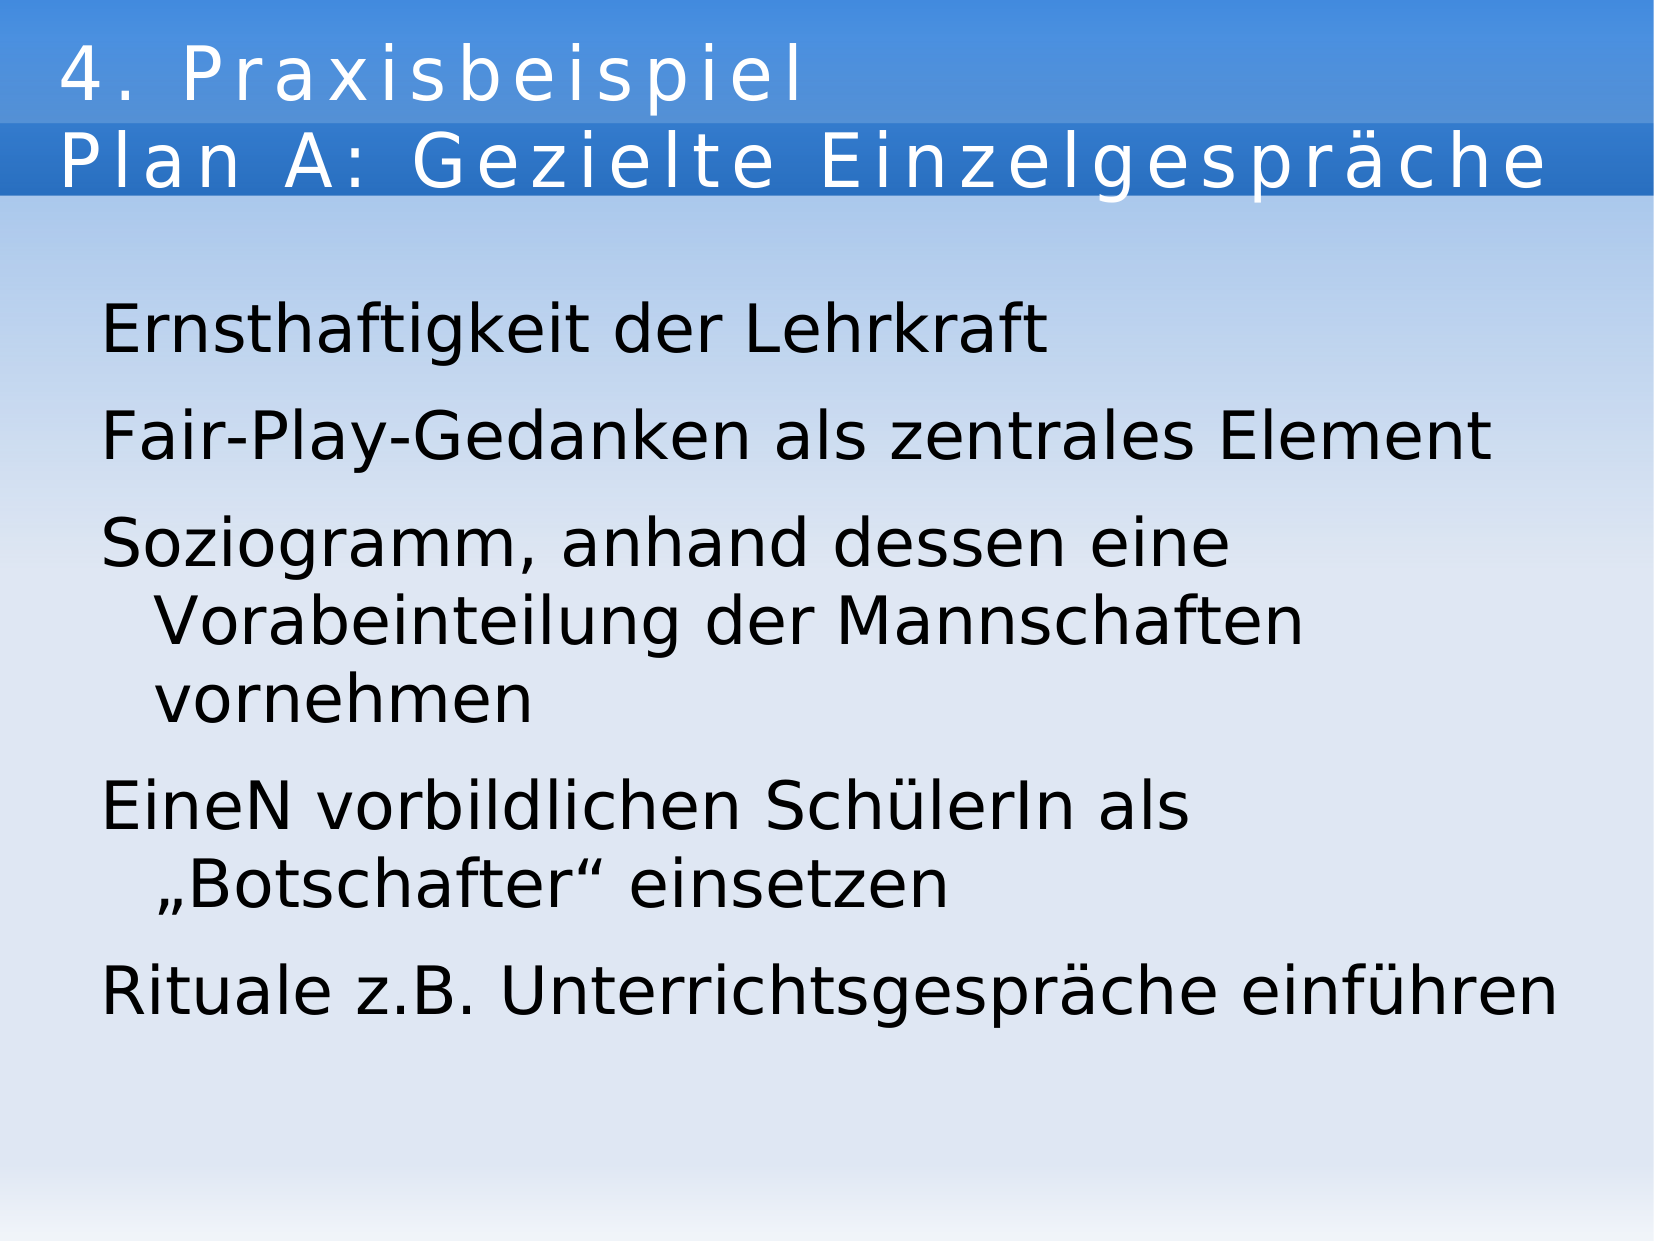

# 4. Praxisbeispiel Plan A: Gezielte Einzelgespräche
Ernsthaftigkeit der Lehrkraft
Fair-Play-Gedanken als zentrales Element
Soziogramm, anhand dessen eine Vorabeinteilung der Mannschaften vornehmen
EineN vorbildlichen SchülerIn als „Botschafter“ einsetzen
Rituale z.B. Unterrichtsgespräche einführen